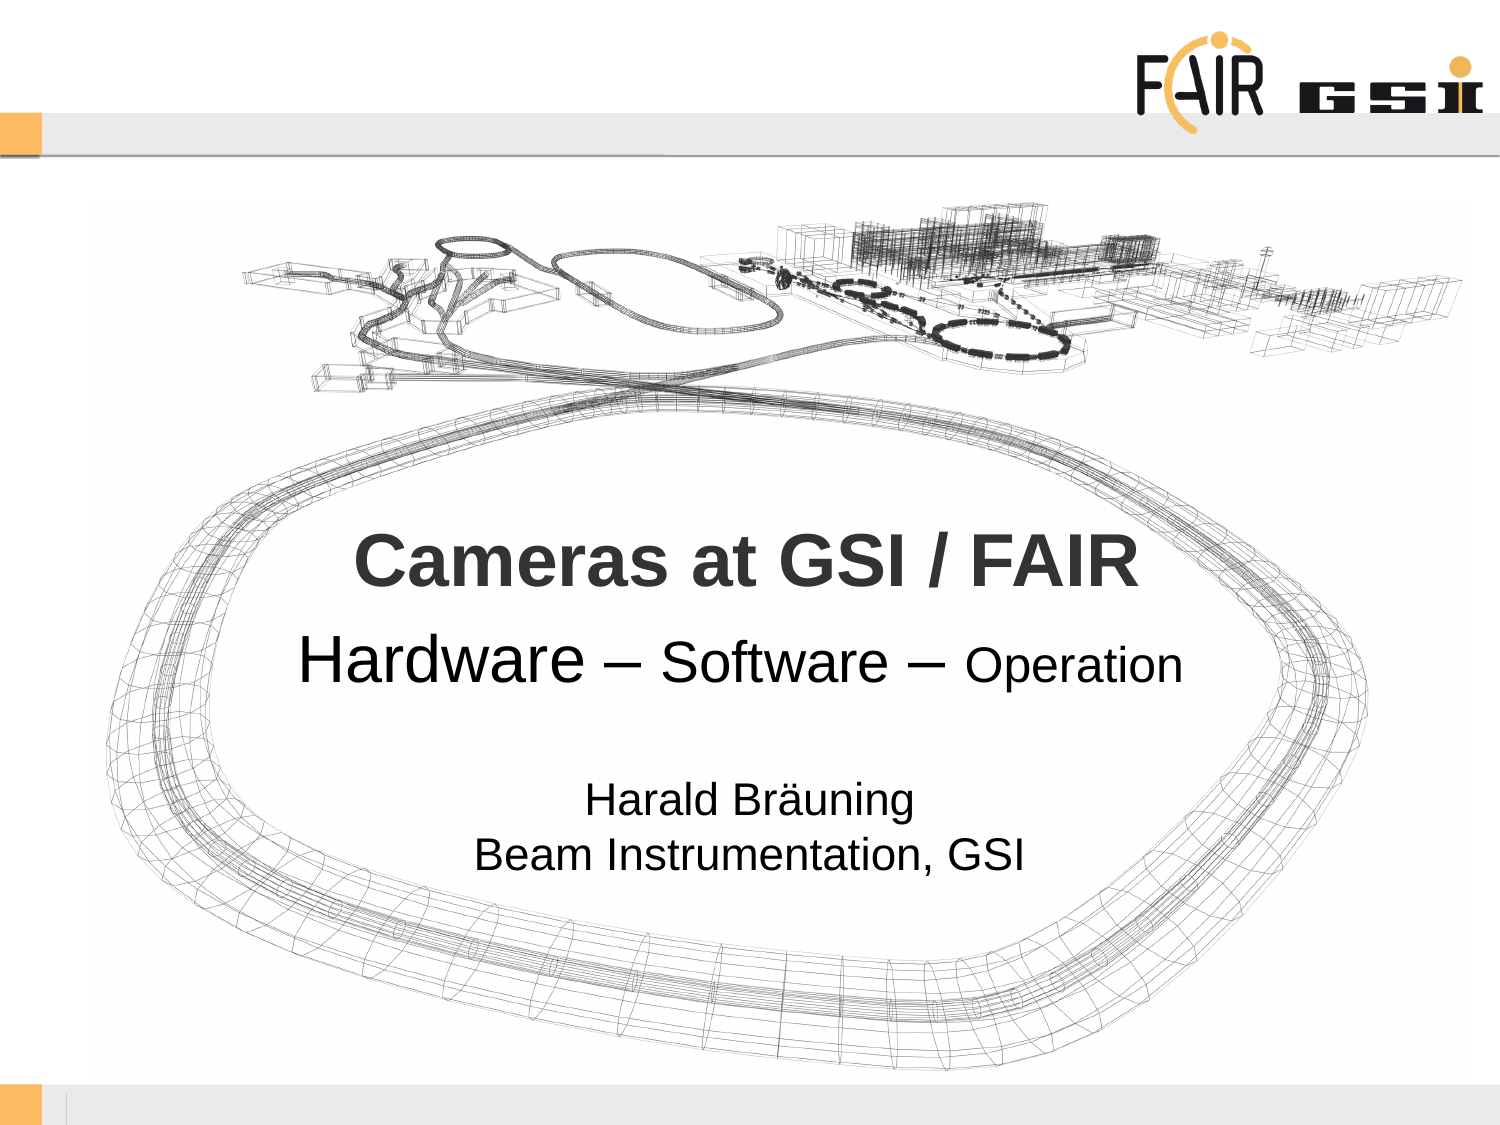

# Cameras at GSI / FAIR
Hardware – Software – Operation
Harald Bräuning
Beam Instrumentation, GSI